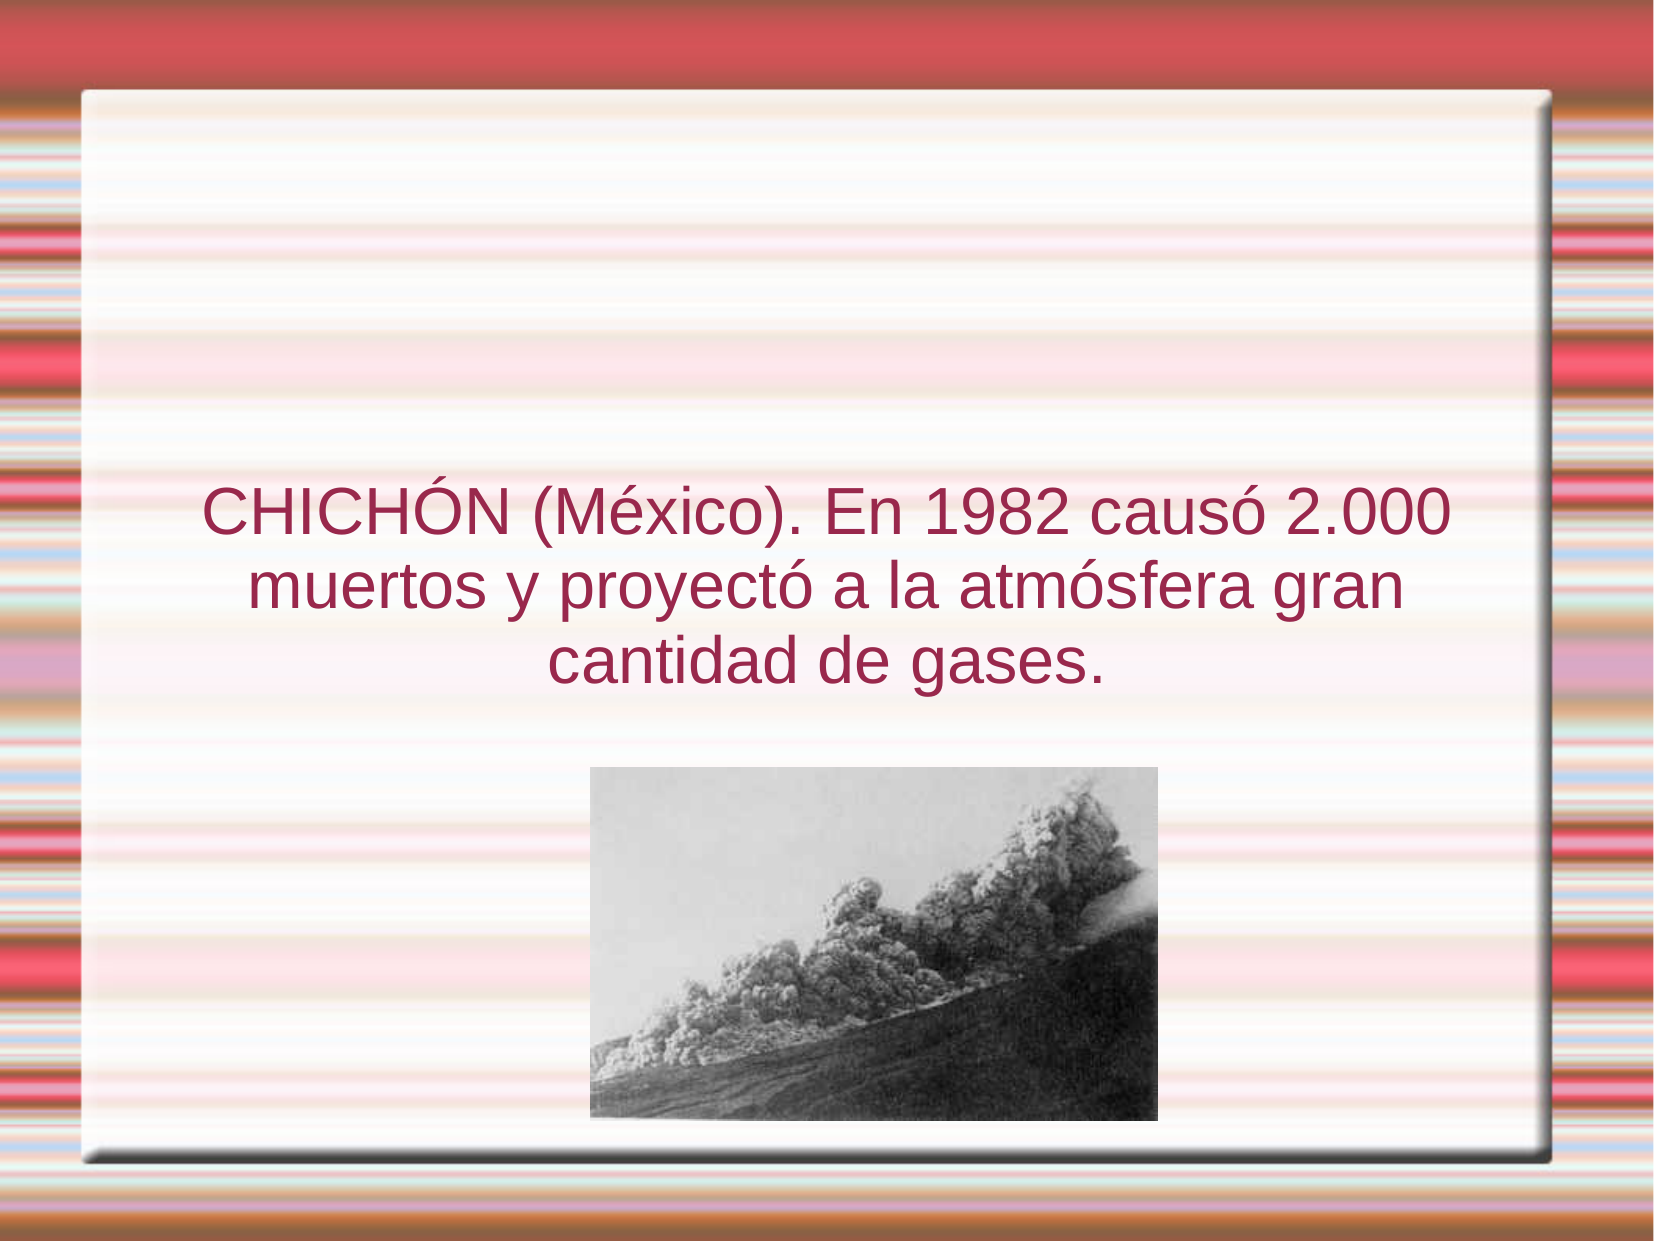

# CHICHÓN (México). En 1982 causó 2.000 muertos y proyectó a la atmósfera gran cantidad de gases.